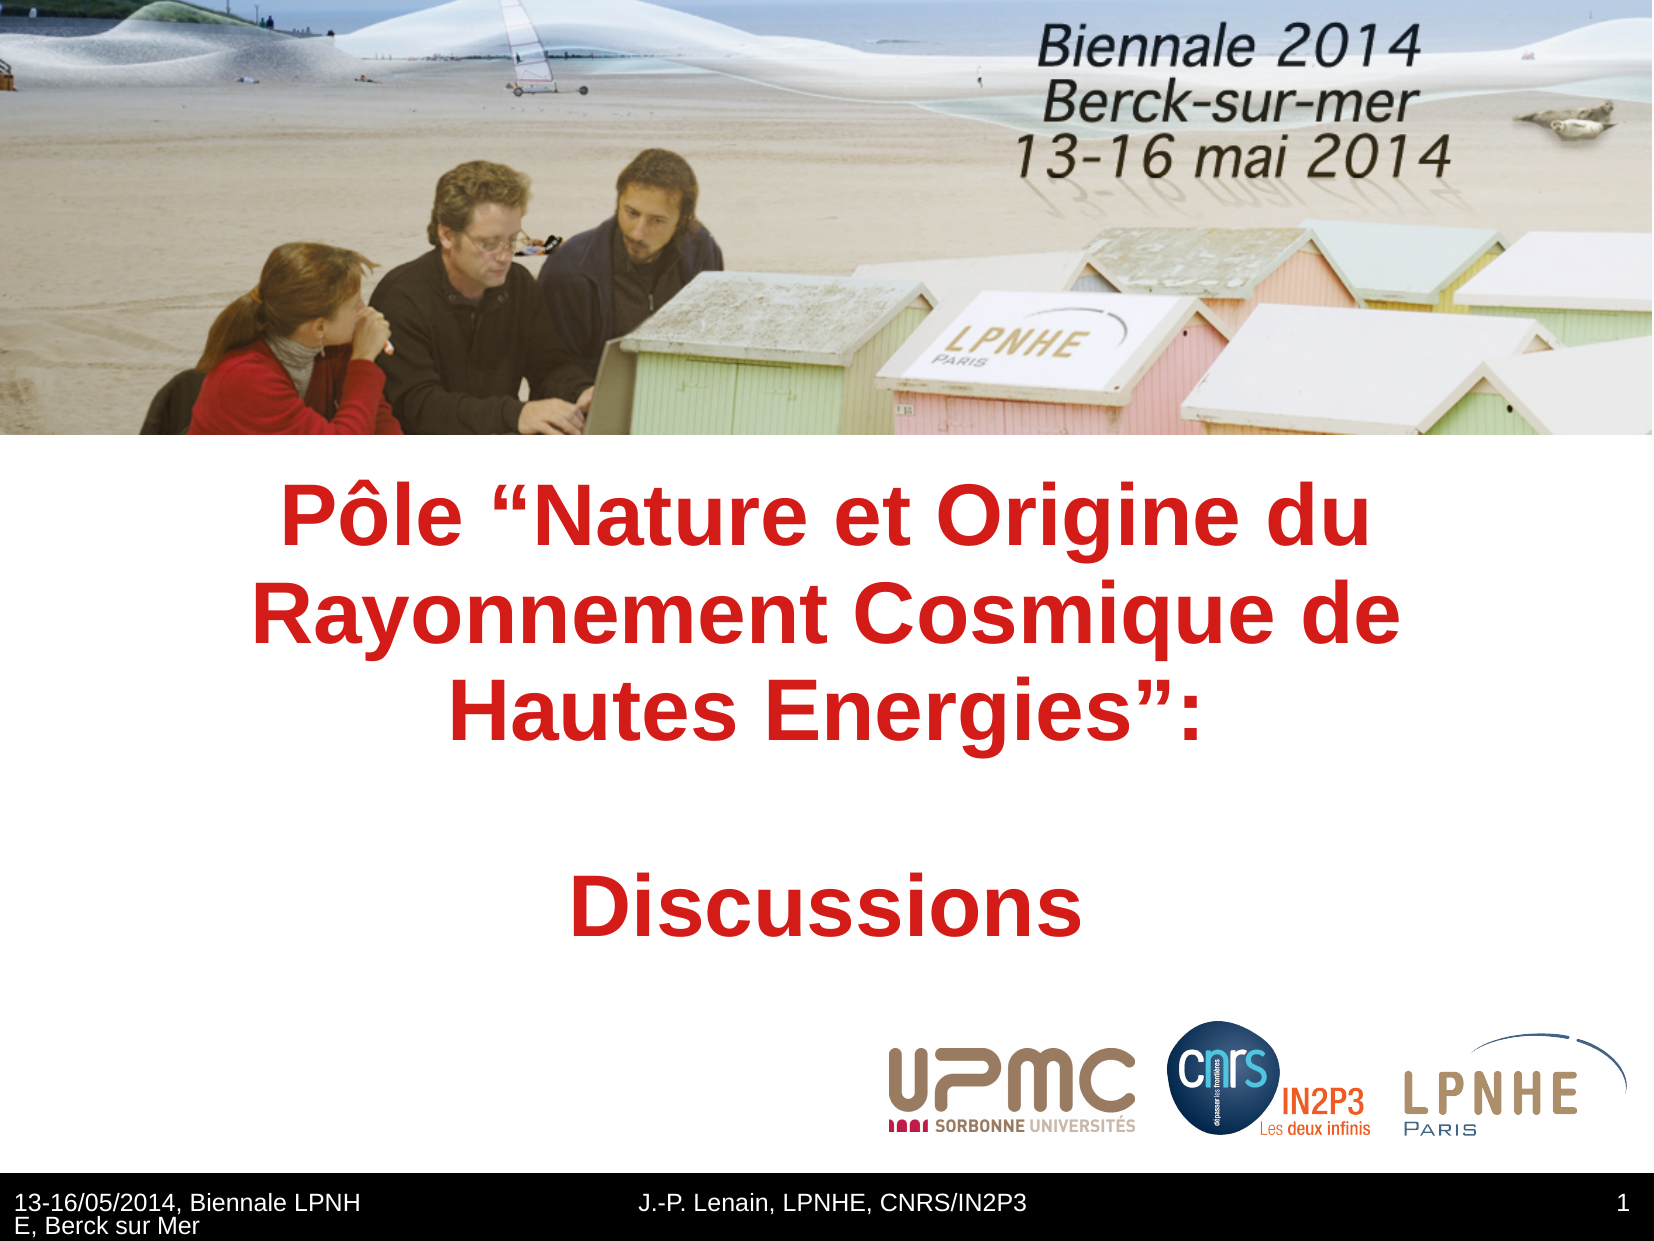

# Pôle “Nature et Origine du Rayonnement Cosmique de Hautes Energies”: Discussions
13-16/05/2014, Biennale LPNHE, Berck sur Mer
J.-P. Lenain, LPNHE, CNRS/IN2P3
1